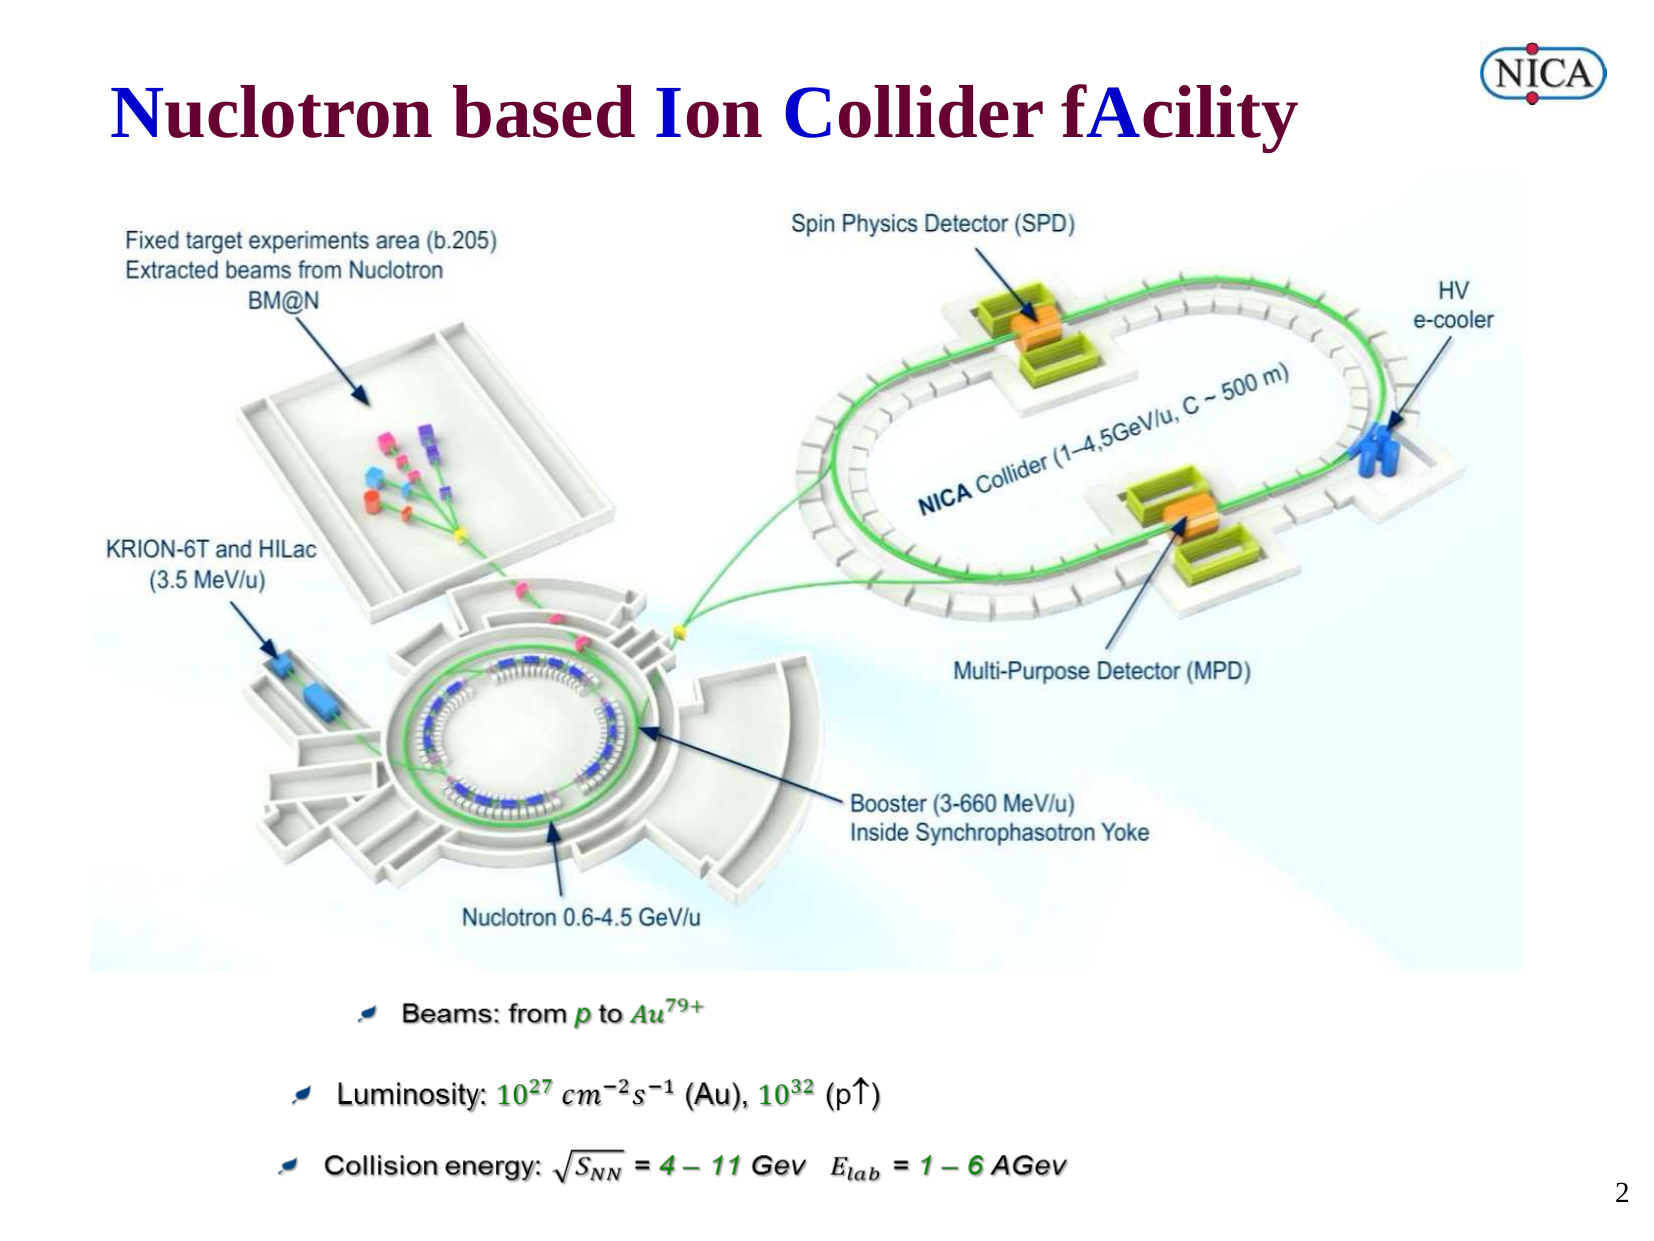

# Nuclotron based Ion Collider fAcility
2